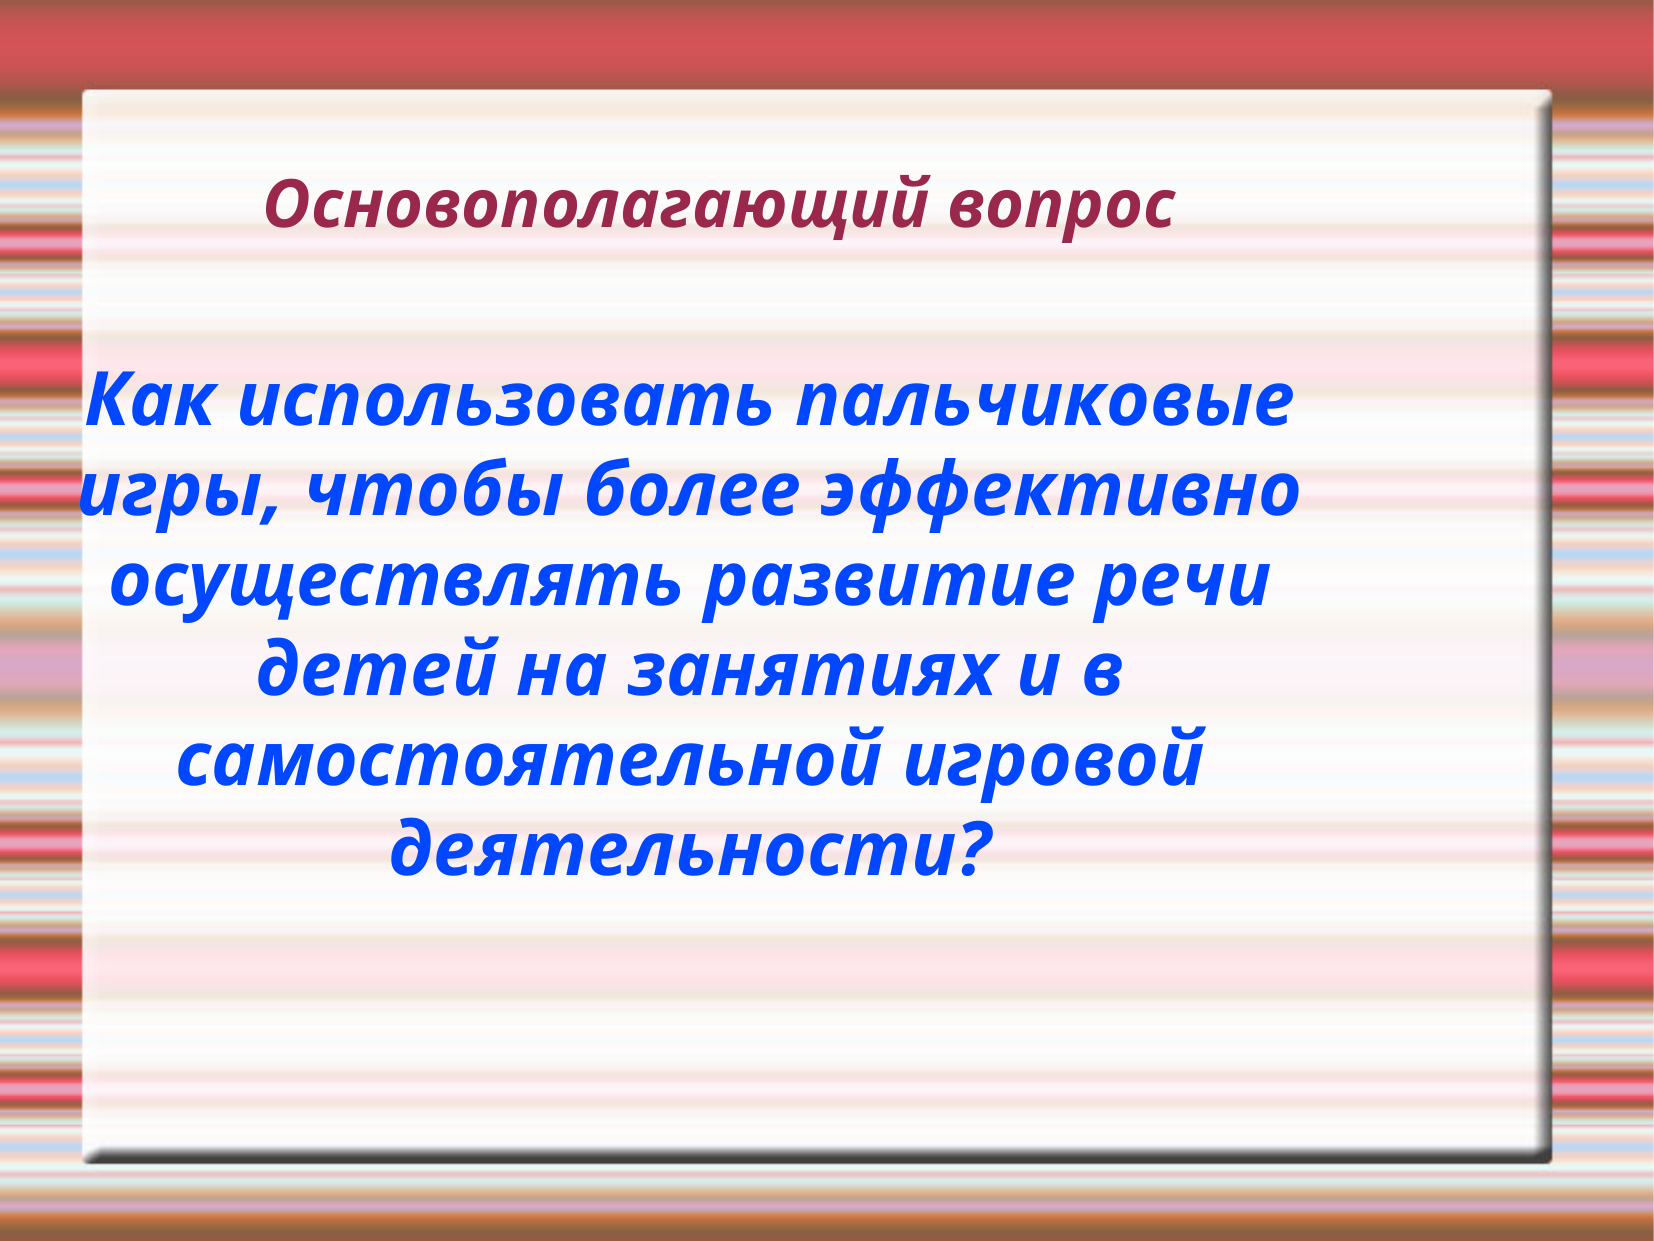

# Основополагающий вопрос
Как использовать пальчиковые игры, чтобы более эффективно осуществлять развитие речи детей на занятиях и в самостоятельной игровой деятельности?